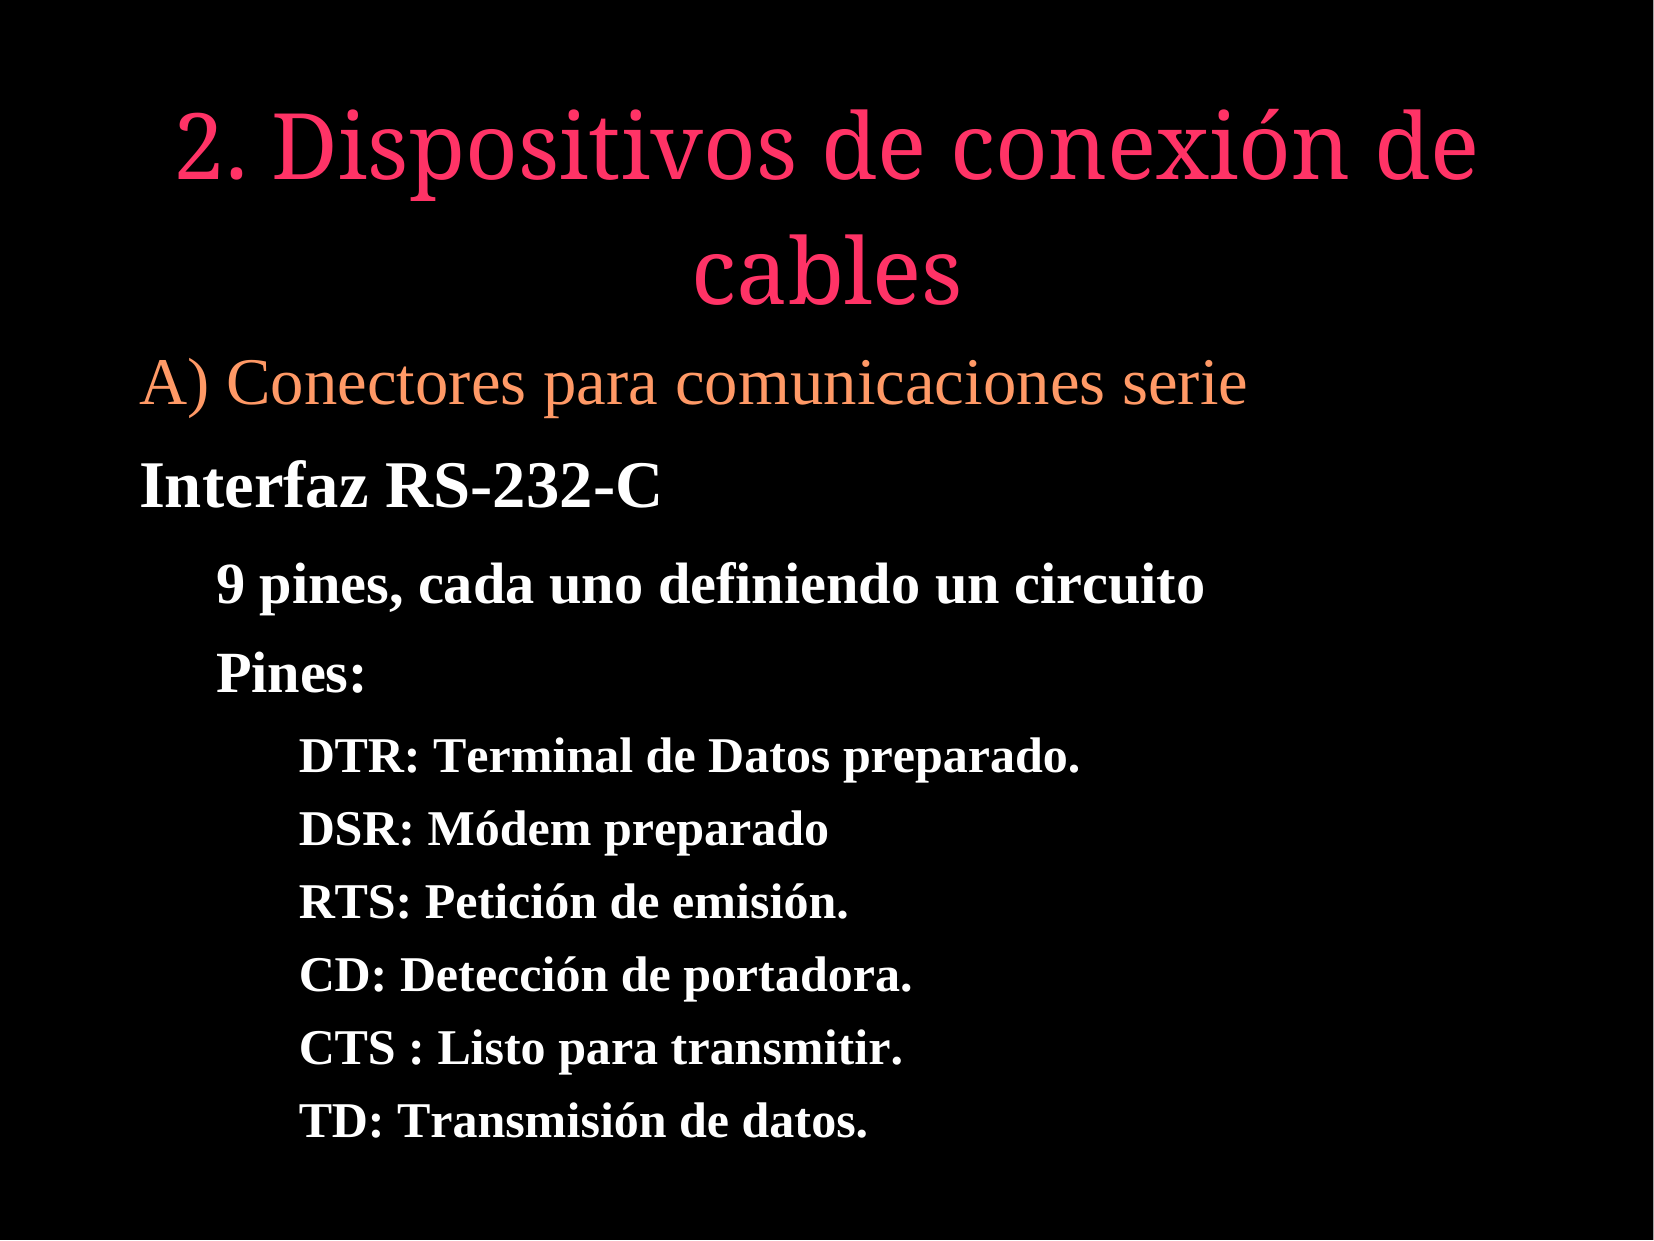

# 2. Dispositivos de conexión de cables
A) Conectores para comunicaciones serie
Interfaz RS-232-C
9 pines, cada uno definiendo un circuito
Pines:
DTR: Terminal de Datos preparado.
DSR: Módem preparado
RTS: Petición de emisión.
CD: Detección de portadora.
CTS : Listo para transmitir.
TD: Transmisión de datos.